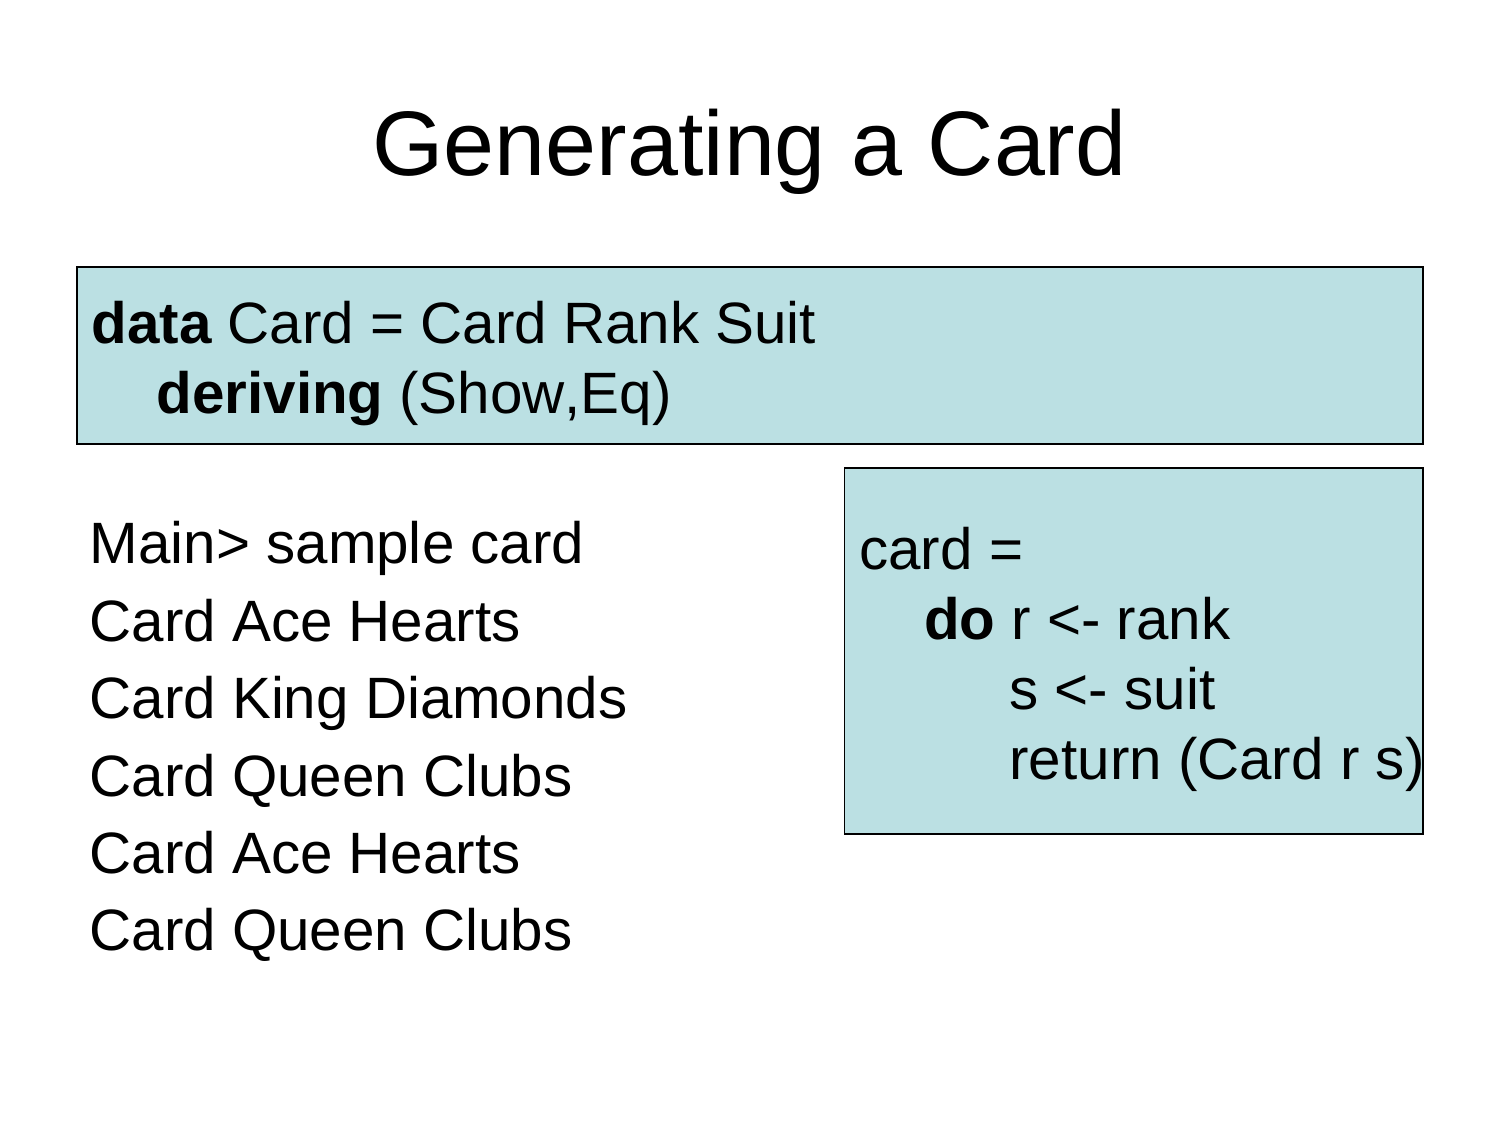

# Generating a Card
Main> sample card
Card Ace Hearts
Card King Diamonds
Card Queen Clubs
Card Ace Hearts
Card Queen Clubs
data Card = Card Rank Suit
 deriving (Show,Eq)
card =
 do r <- rank
	s <- suit
	return (Card r s)